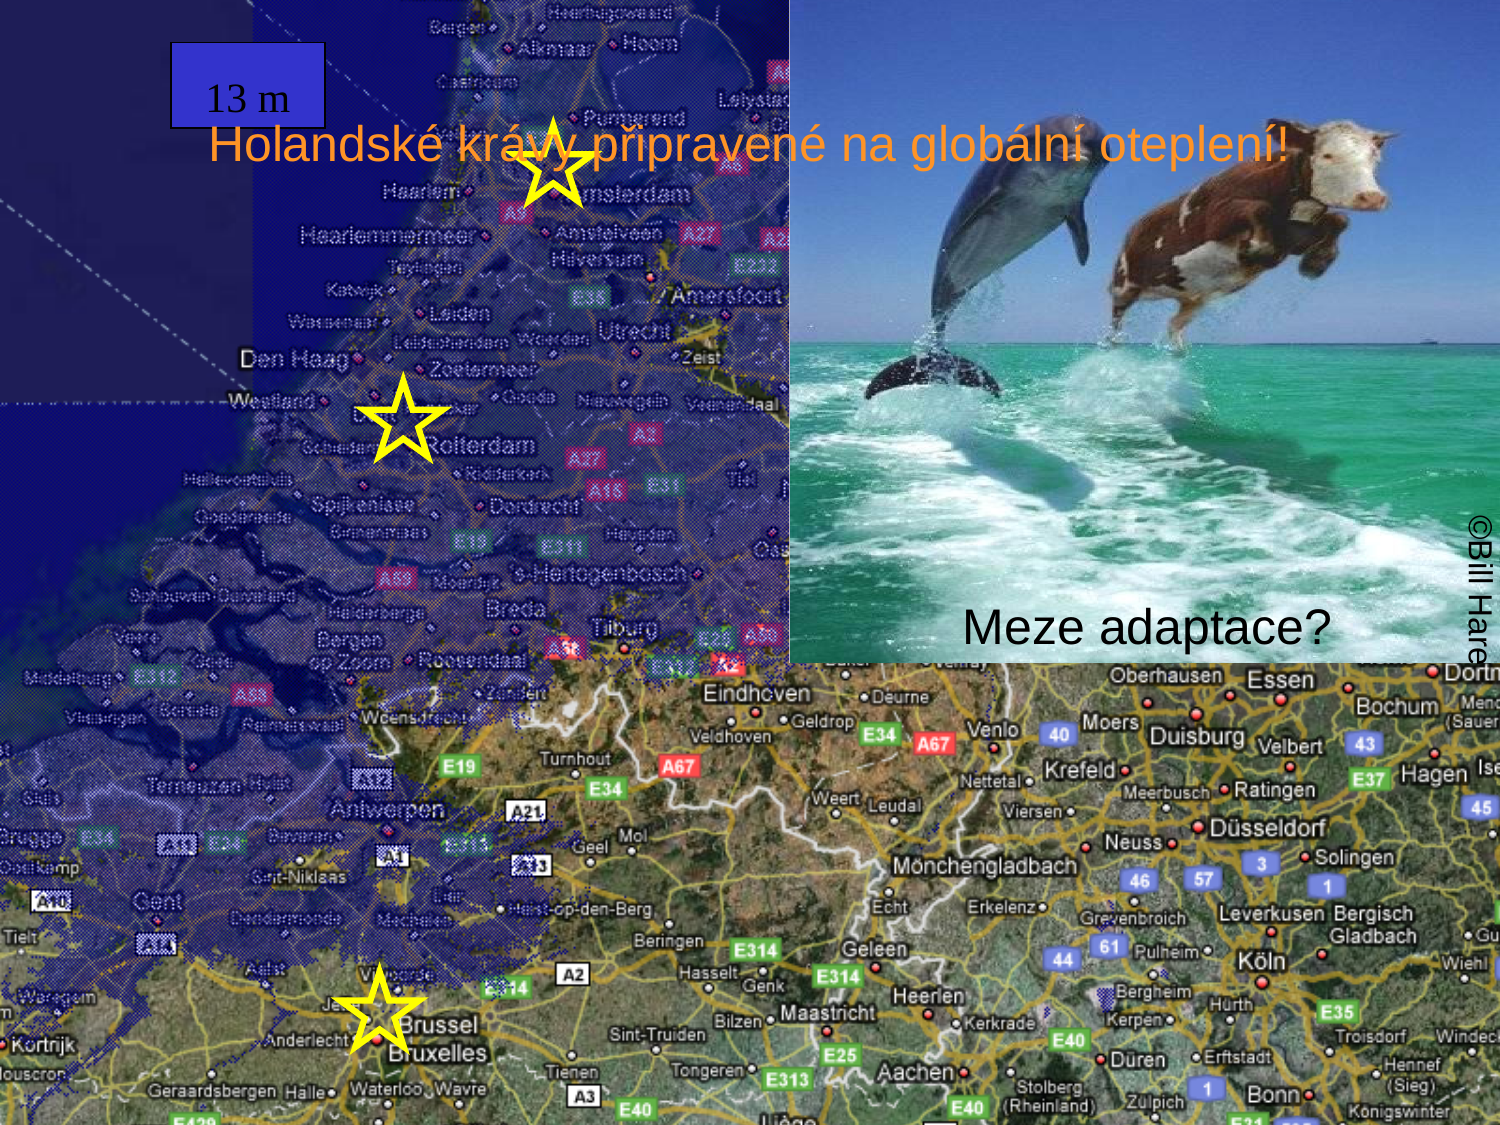

©Bill Hare
13 m
# Holandské krávy připravené na globální oteplení!
Meze adaptace?